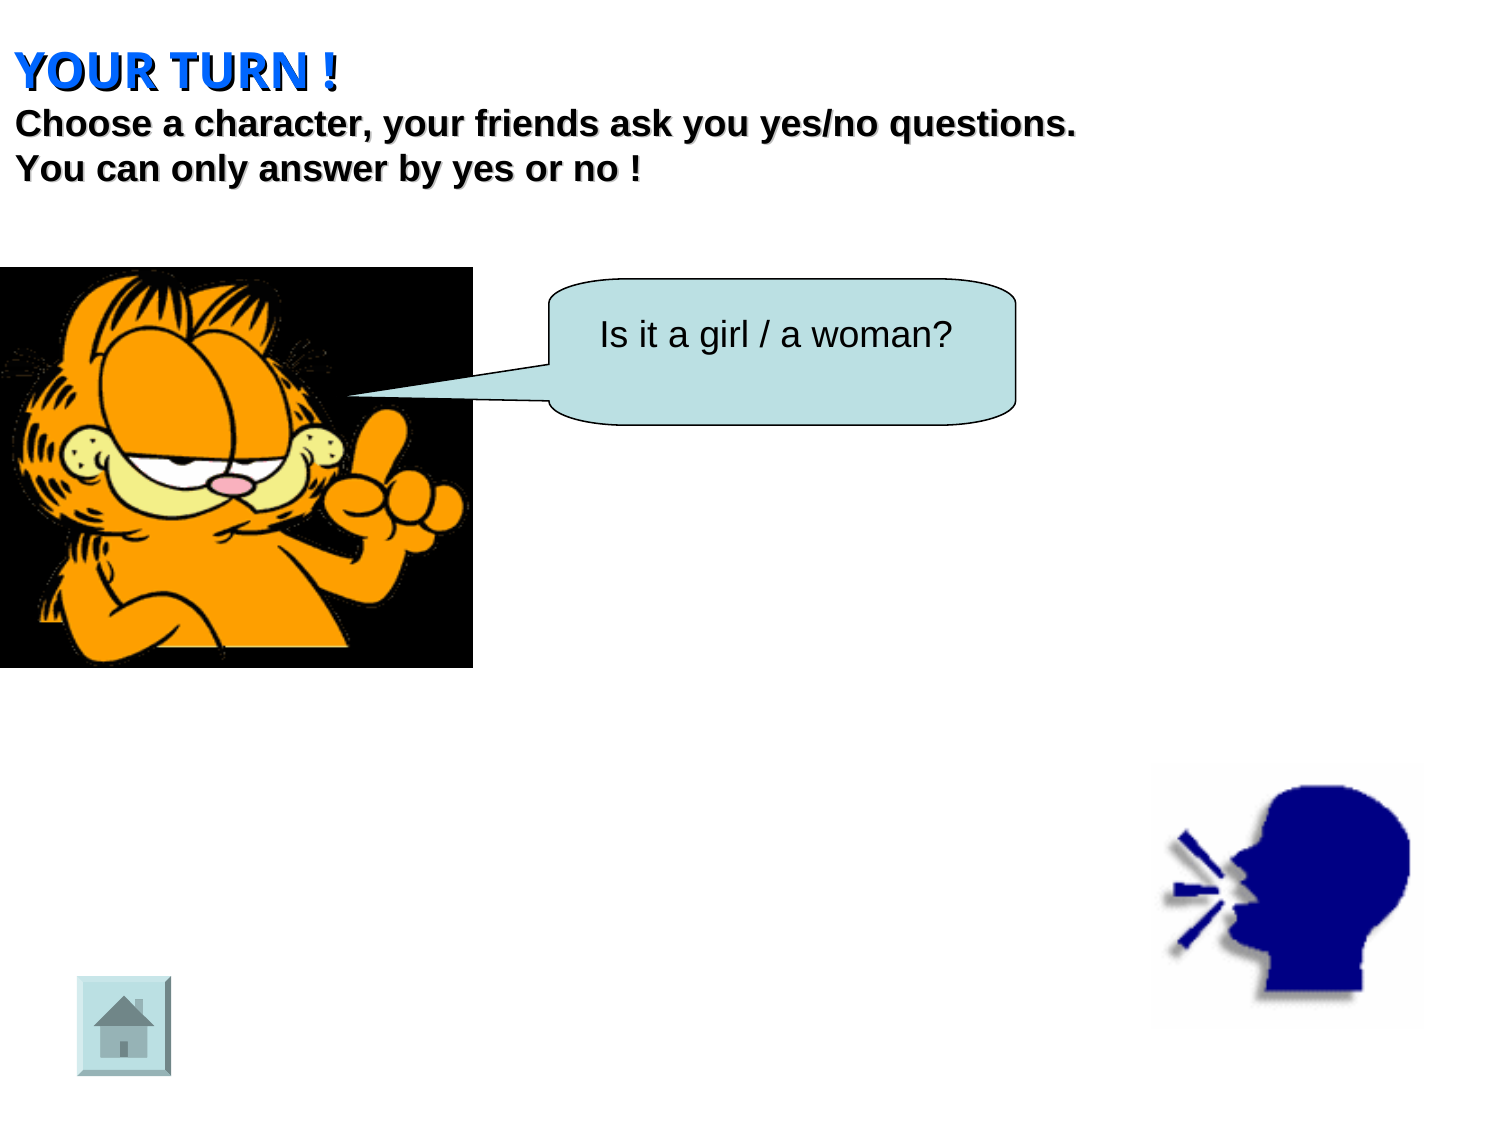

YOUR TURN !
Choose a character, your friends ask you yes/no questions.
You can only answer by yes or no !
Is it a girl / a woman?